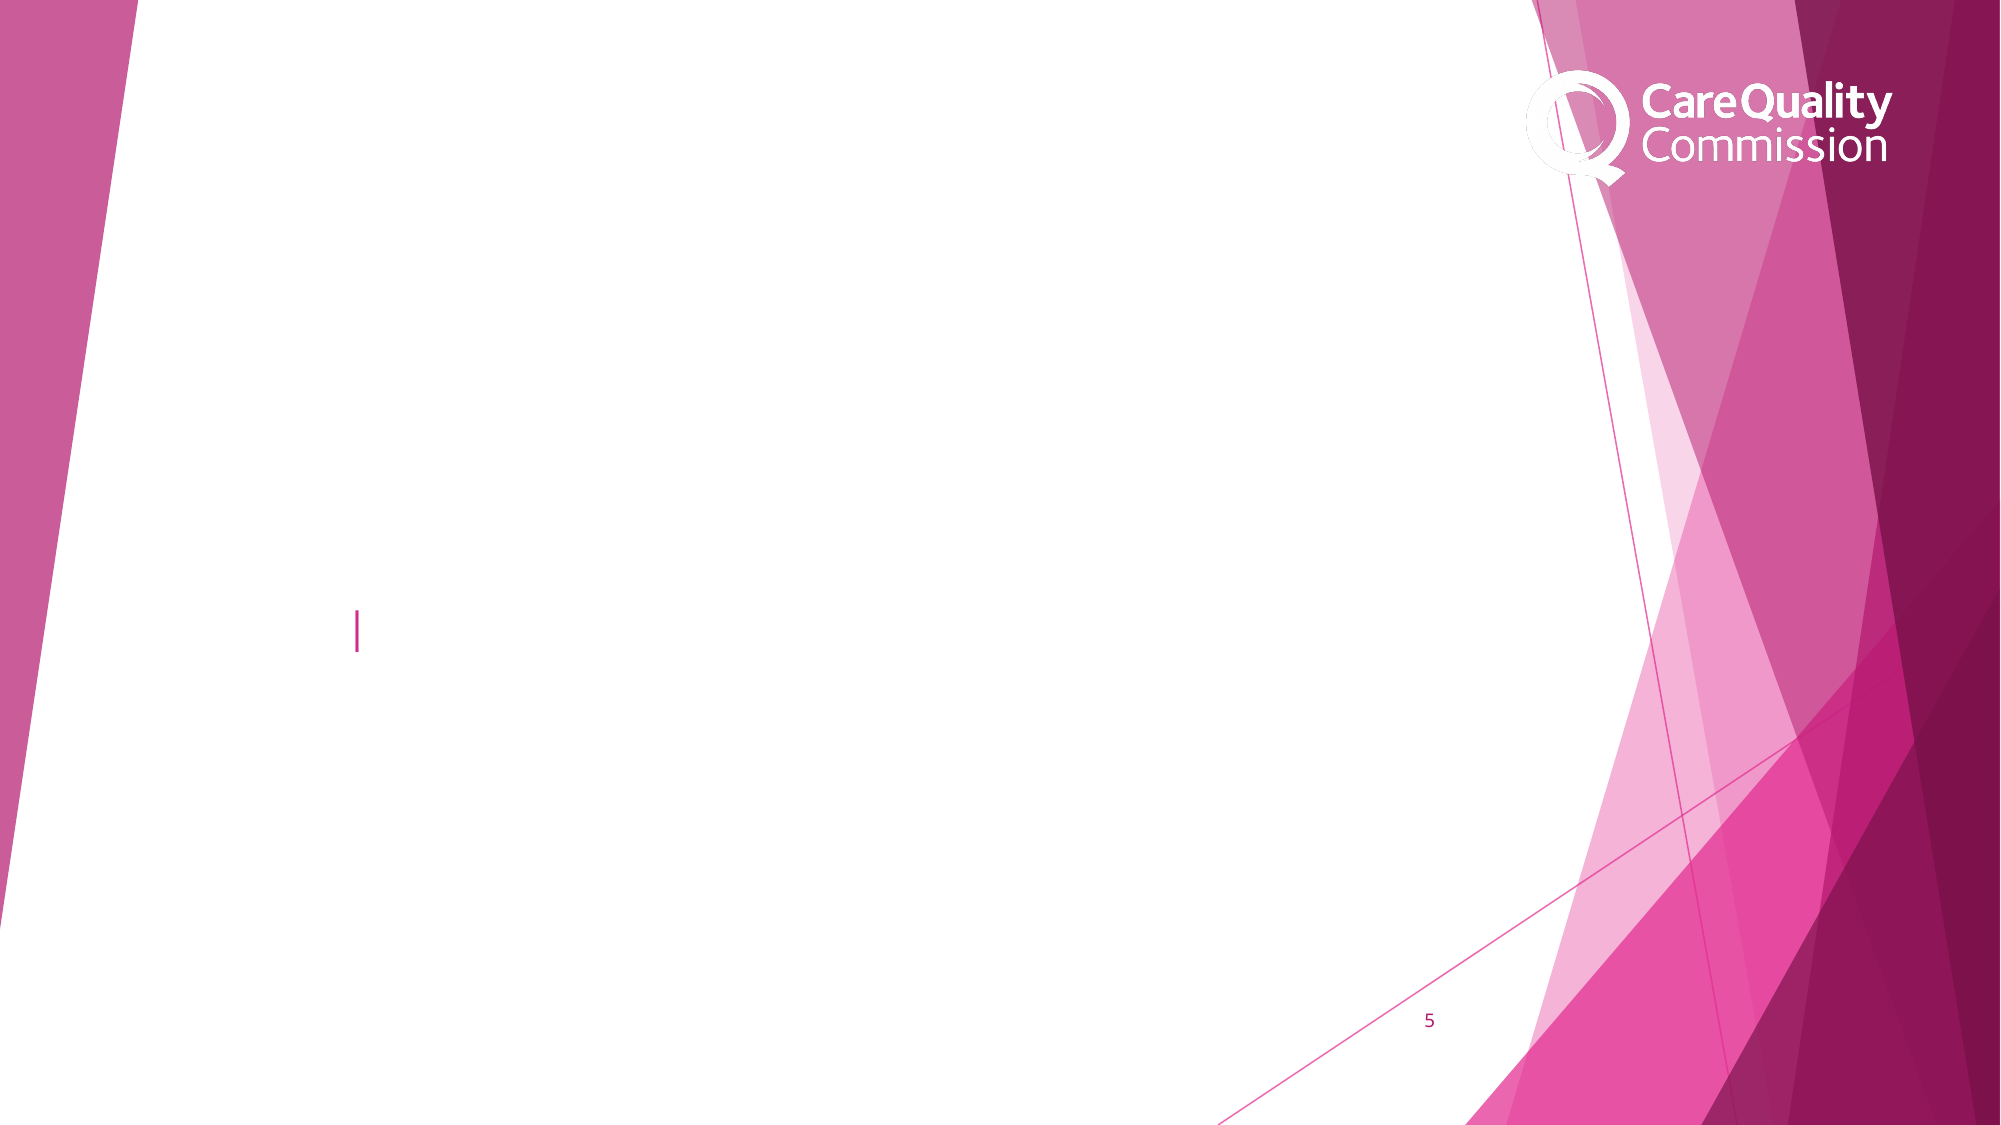

# Monthly Balance Scorecard Month 10 | January 2025